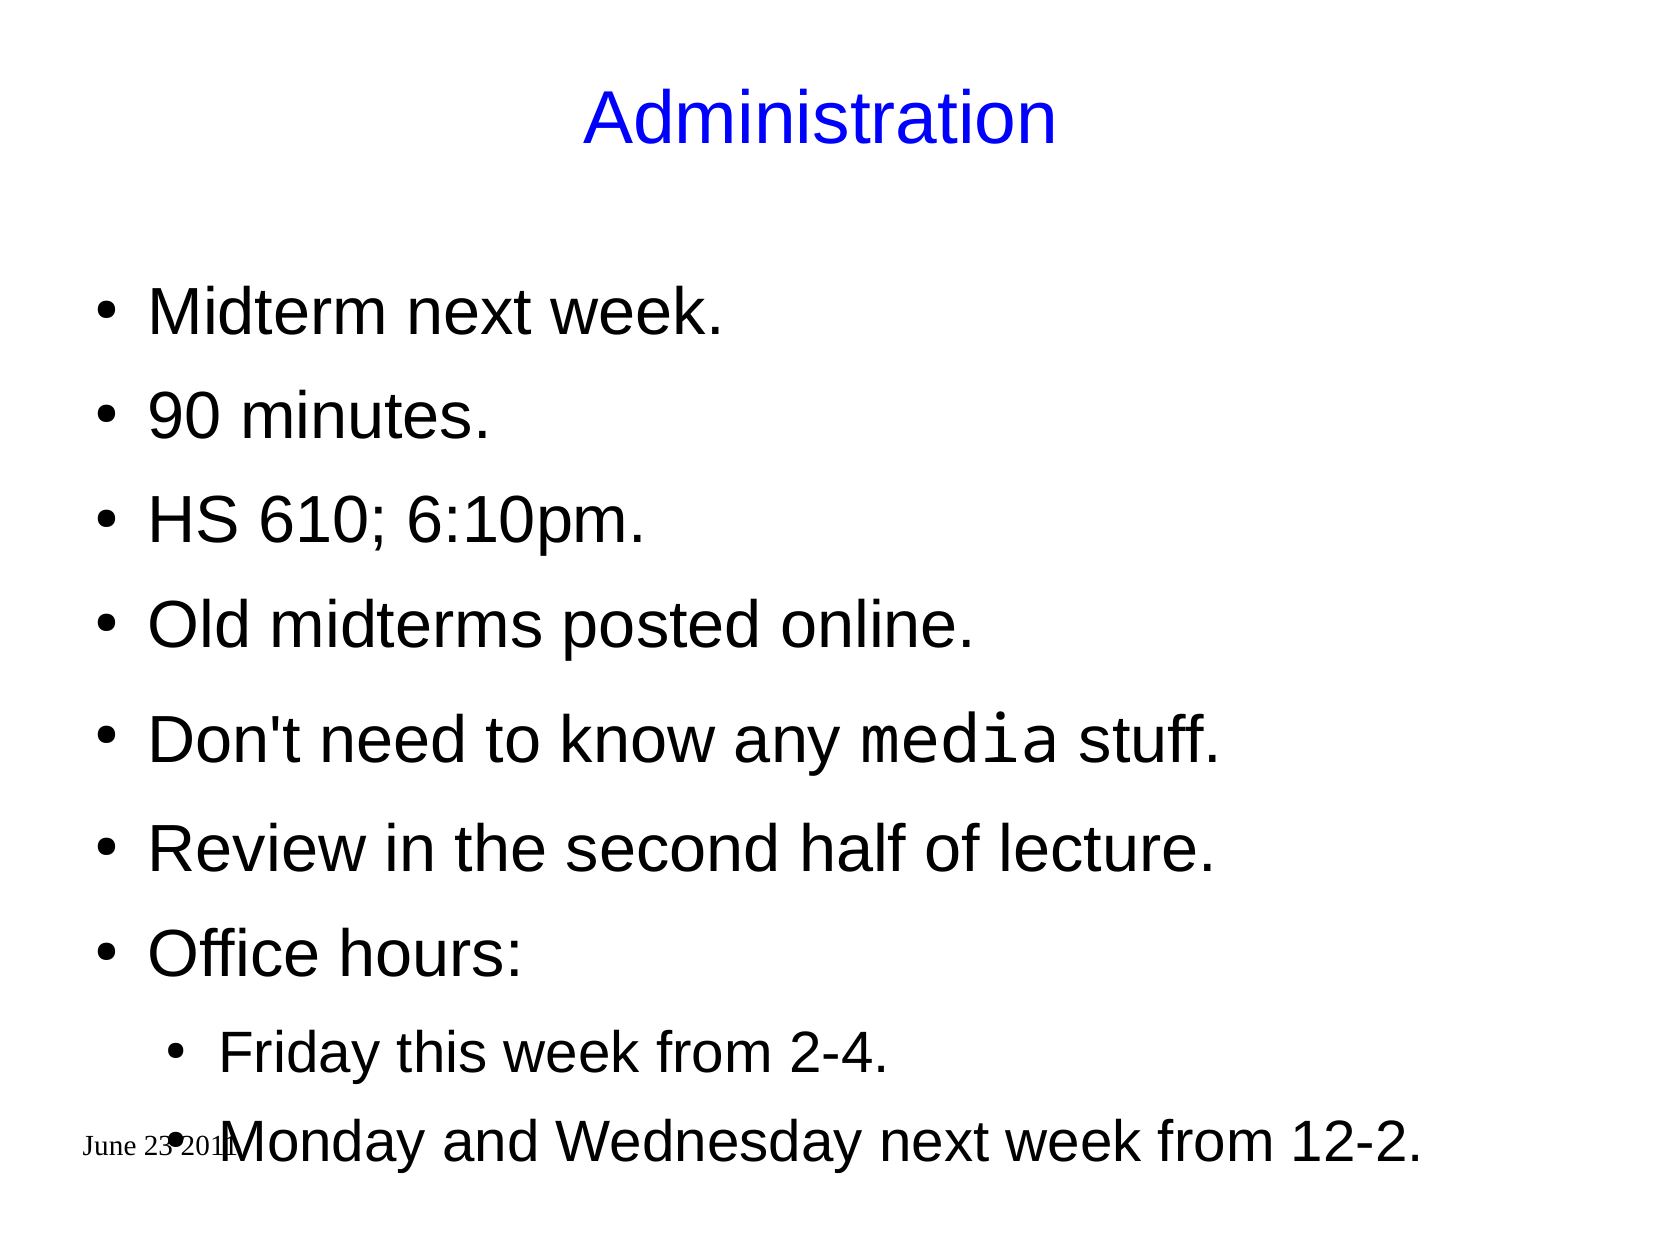

# Administration
Midterm next week.
90 minutes.
HS 610; 6:10pm.
Old midterms posted online.
Don't need to know any media stuff.
Review in the second half of lecture.
Office hours:
Friday this week from 2-4.
Monday and Wednesday next week from 12-2.
June 23 2011